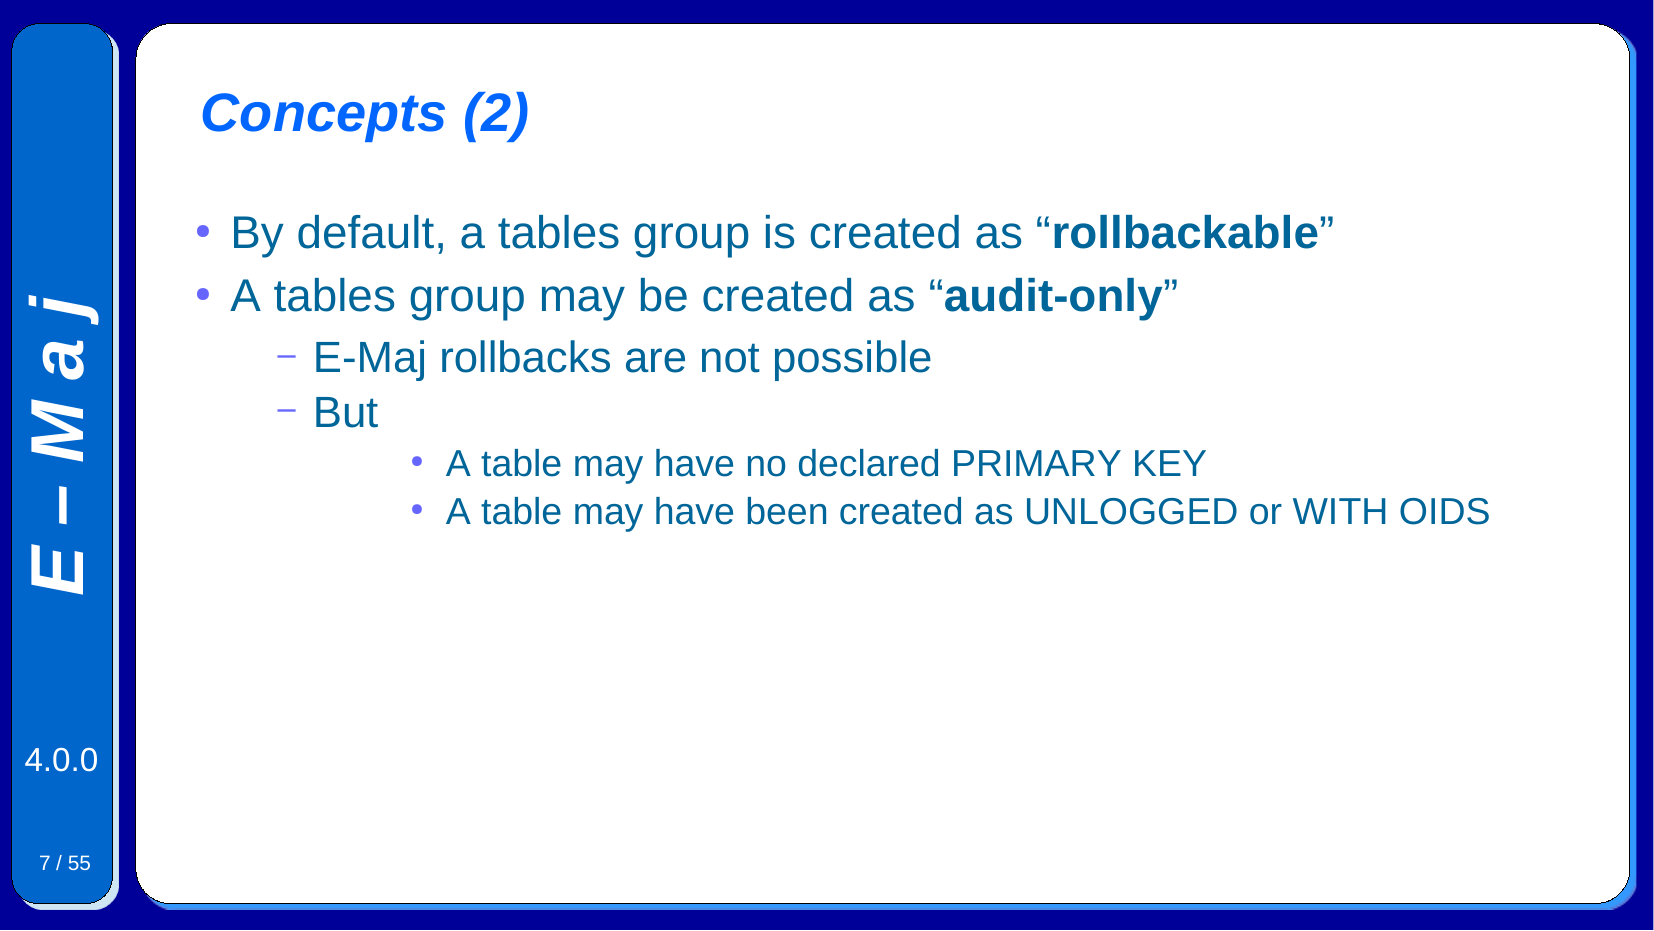

# Concepts (2)
By default, a tables group is created as “rollbackable”
A tables group may be created as “audit-only”
E-Maj rollbacks are not possible
But
A table may have no declared PRIMARY KEY
A table may have been created as UNLOGGED or WITH OIDS